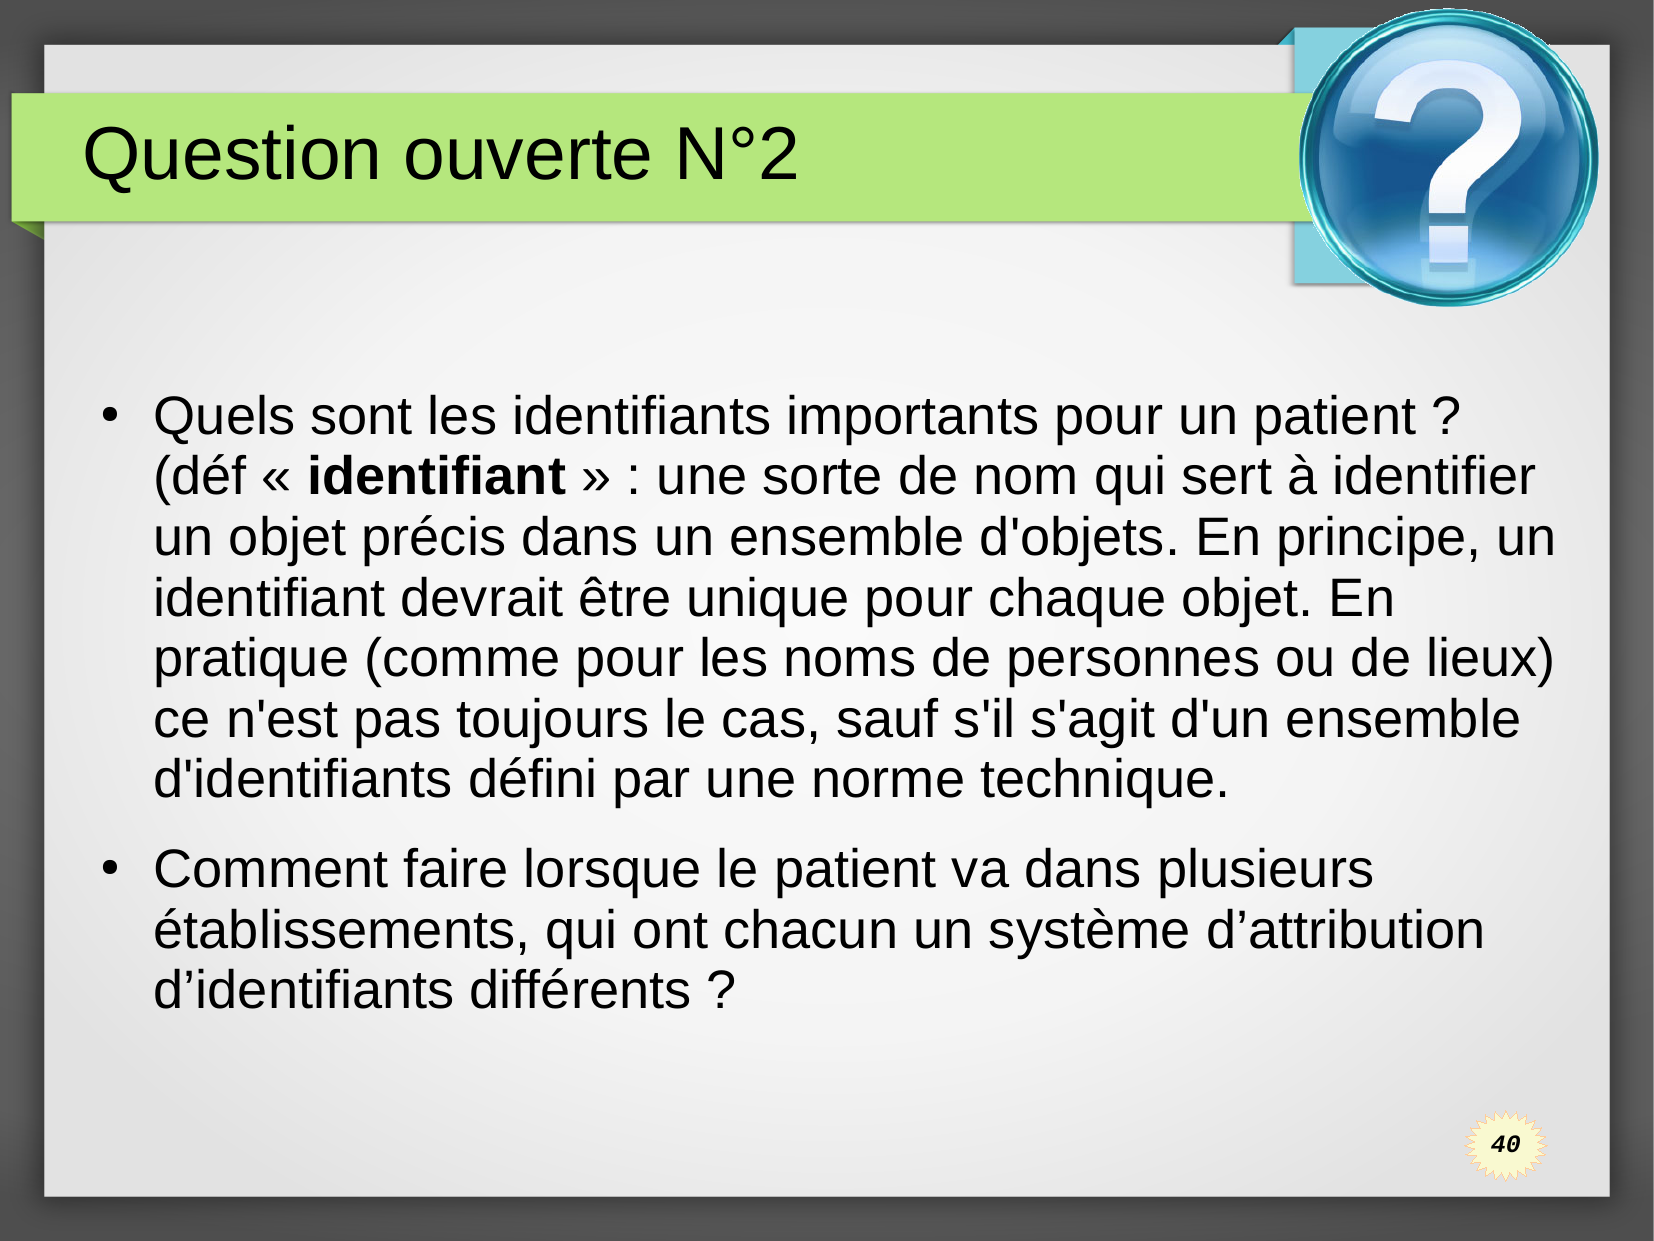

# Question ouverte N°2
Quels sont les identifiants importants pour un patient ?
(déf « identifiant » : une sorte de nom qui sert à identifier un objet précis dans un ensemble d'objets. En principe, un identifiant devrait être unique pour chaque objet. En pratique (comme pour les noms de personnes ou de lieux) ce n'est pas toujours le cas, sauf s'il s'agit d'un ensemble d'identifiants défini par une norme technique.
Comment faire lorsque le patient va dans plusieurs établissements, qui ont chacun un système d’attribution d’identifiants différents ?